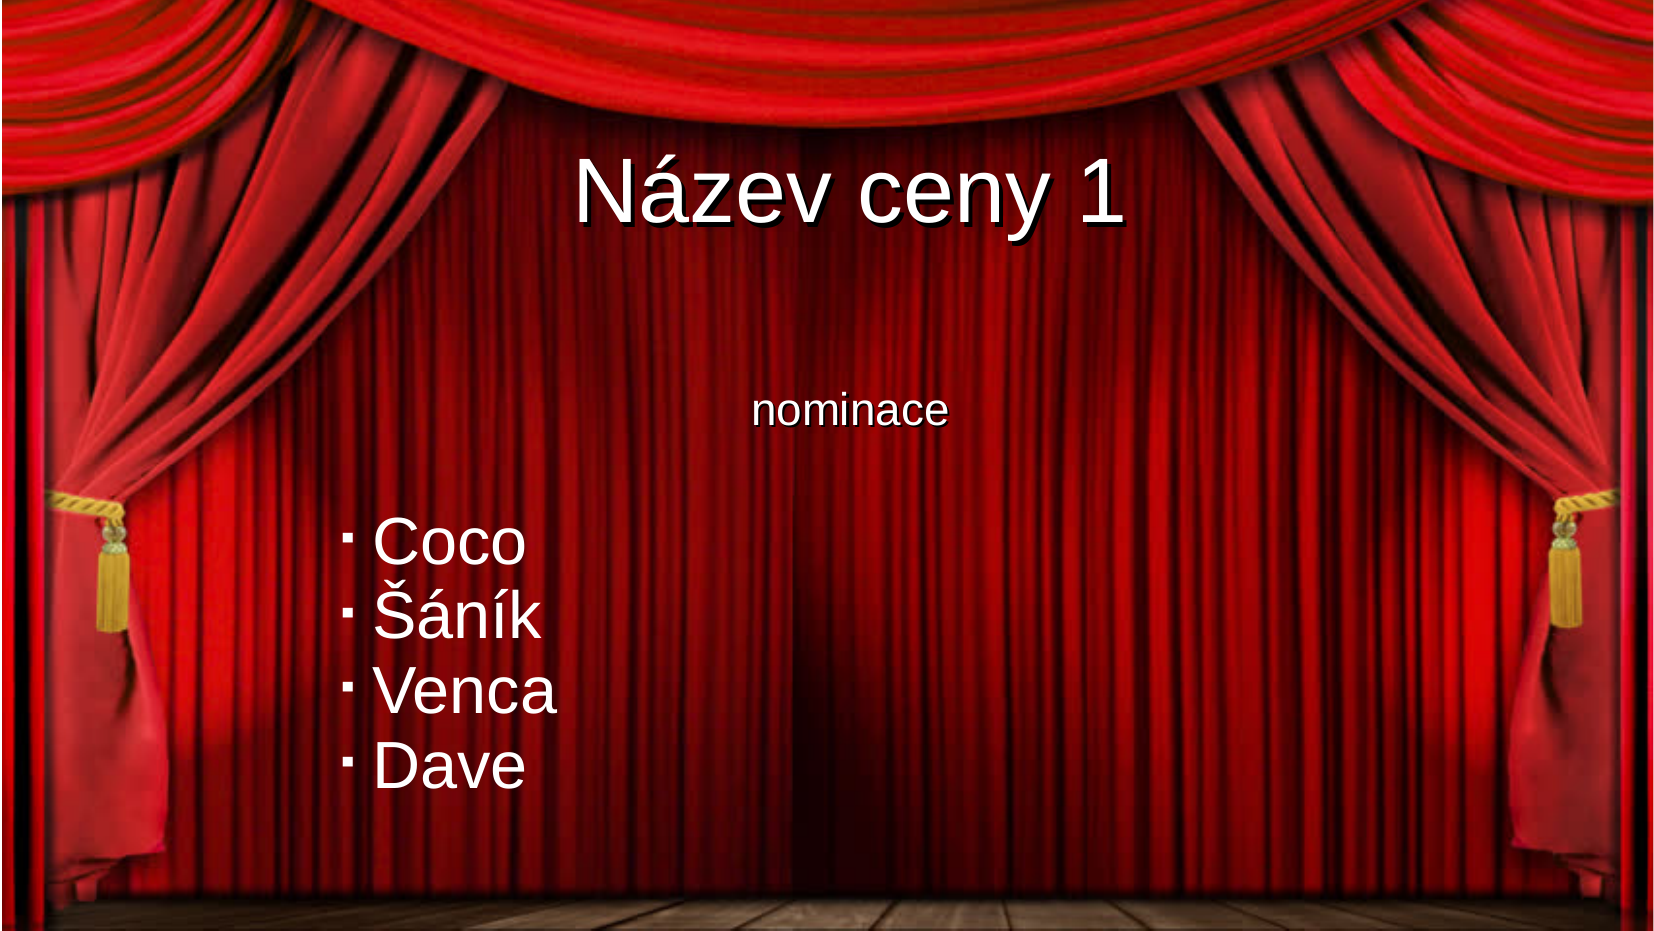

# Název ceny 1
nominace
Coco
Šáník
Venca
Dave